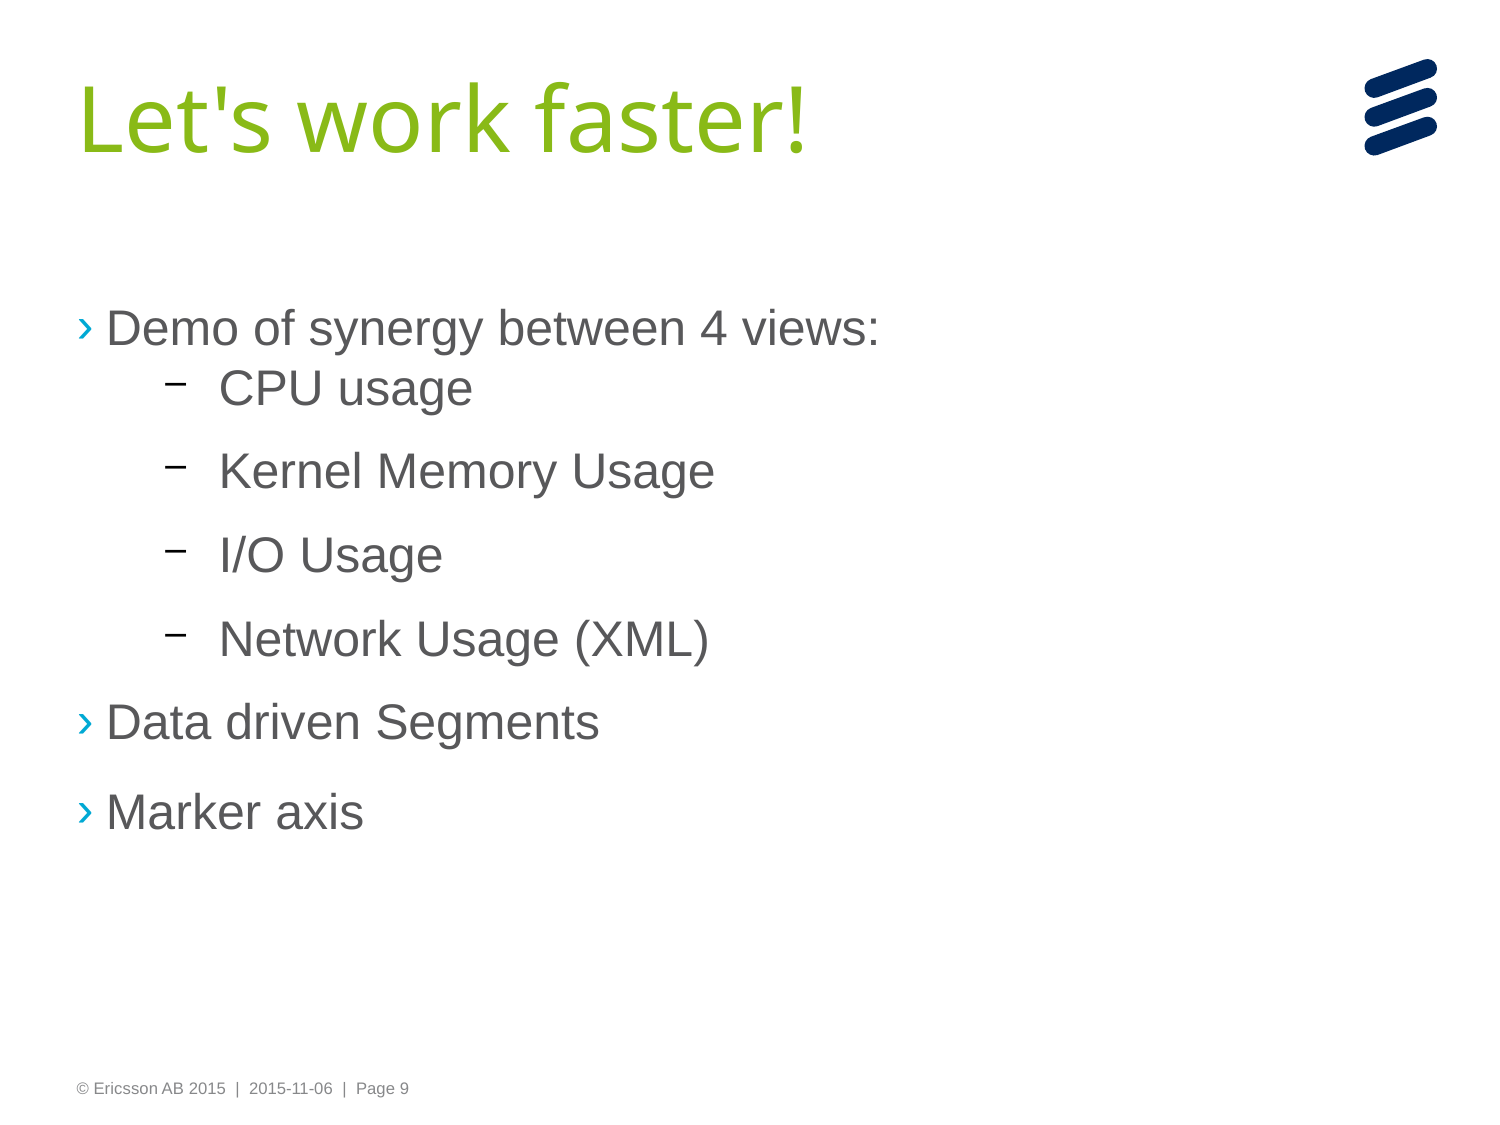

Let's work faster!
# Demo of synergy between 4 views:
CPU usage
Kernel Memory Usage
I/O Usage
Network Usage (XML)
Data driven Segments
Marker axis